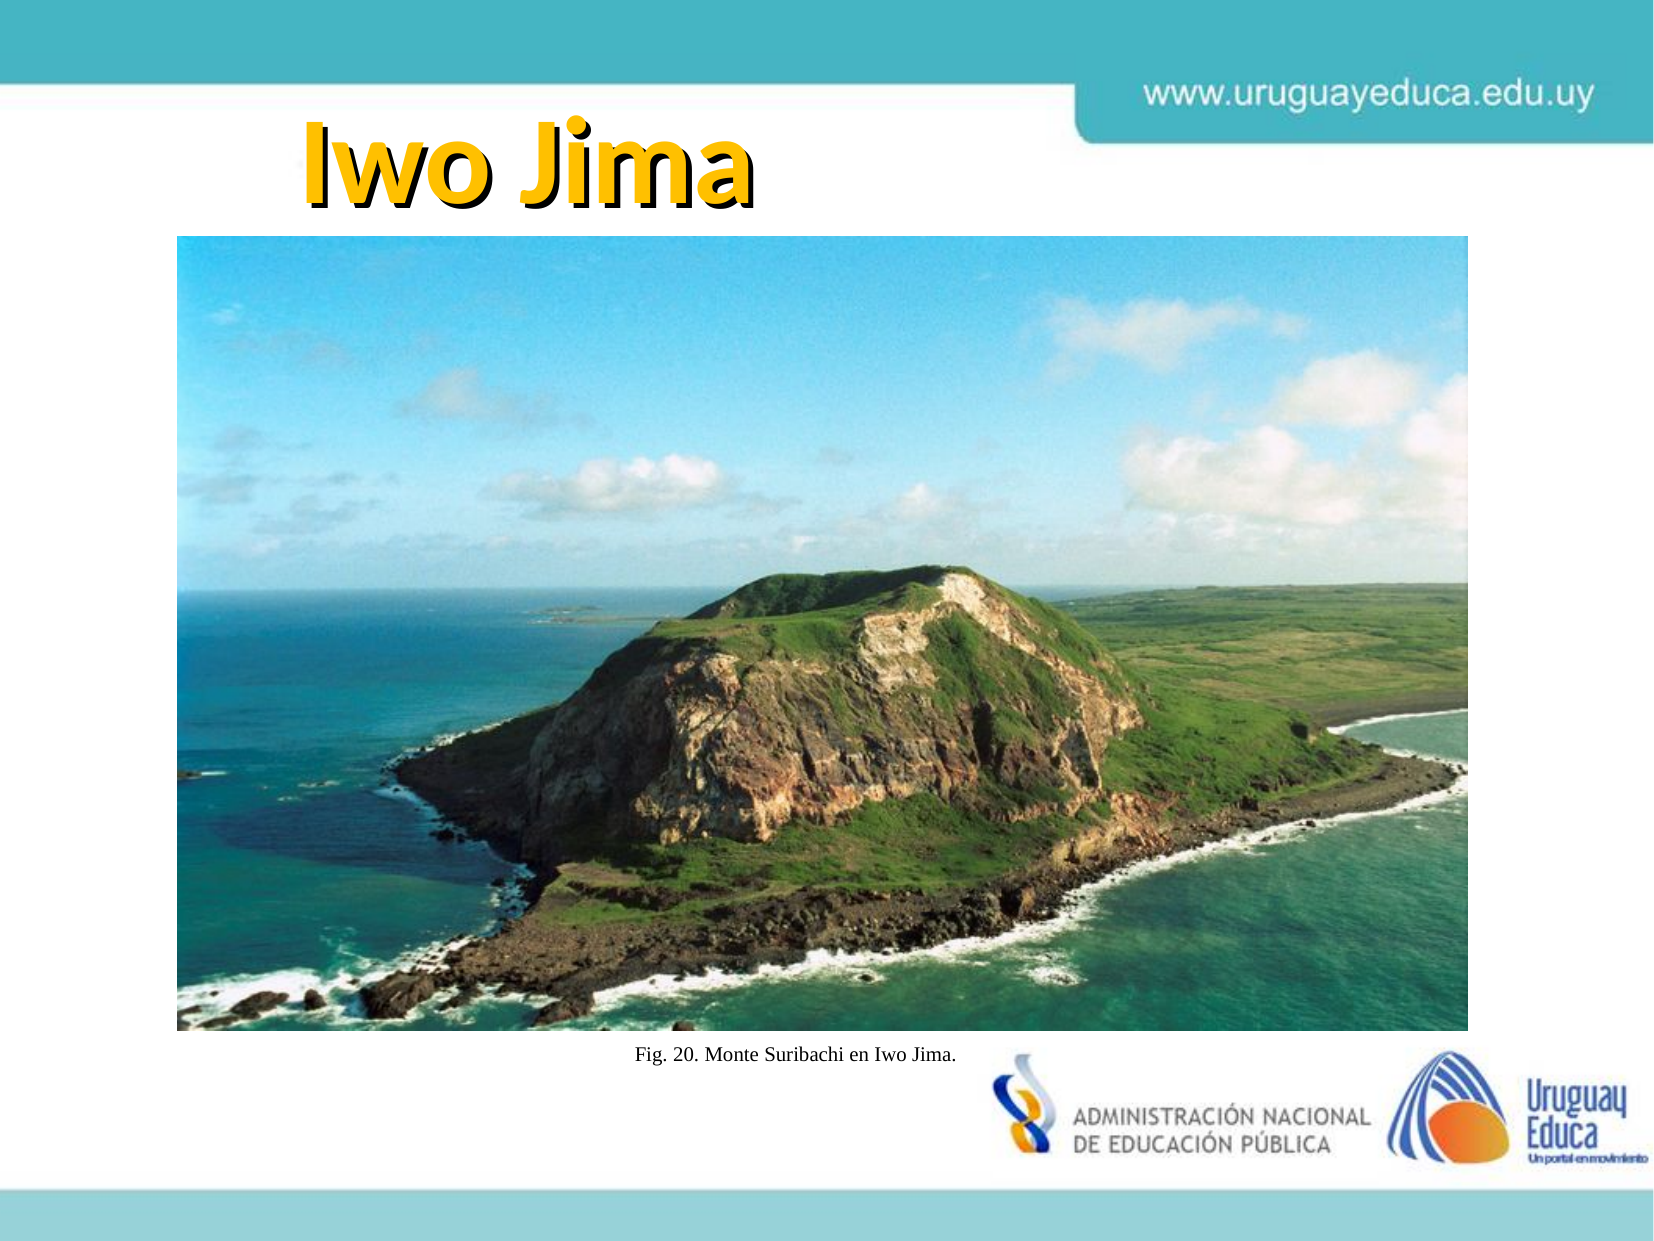

# Iwo Jima
Fig. 20. Monte Suribachi en Iwo Jima.